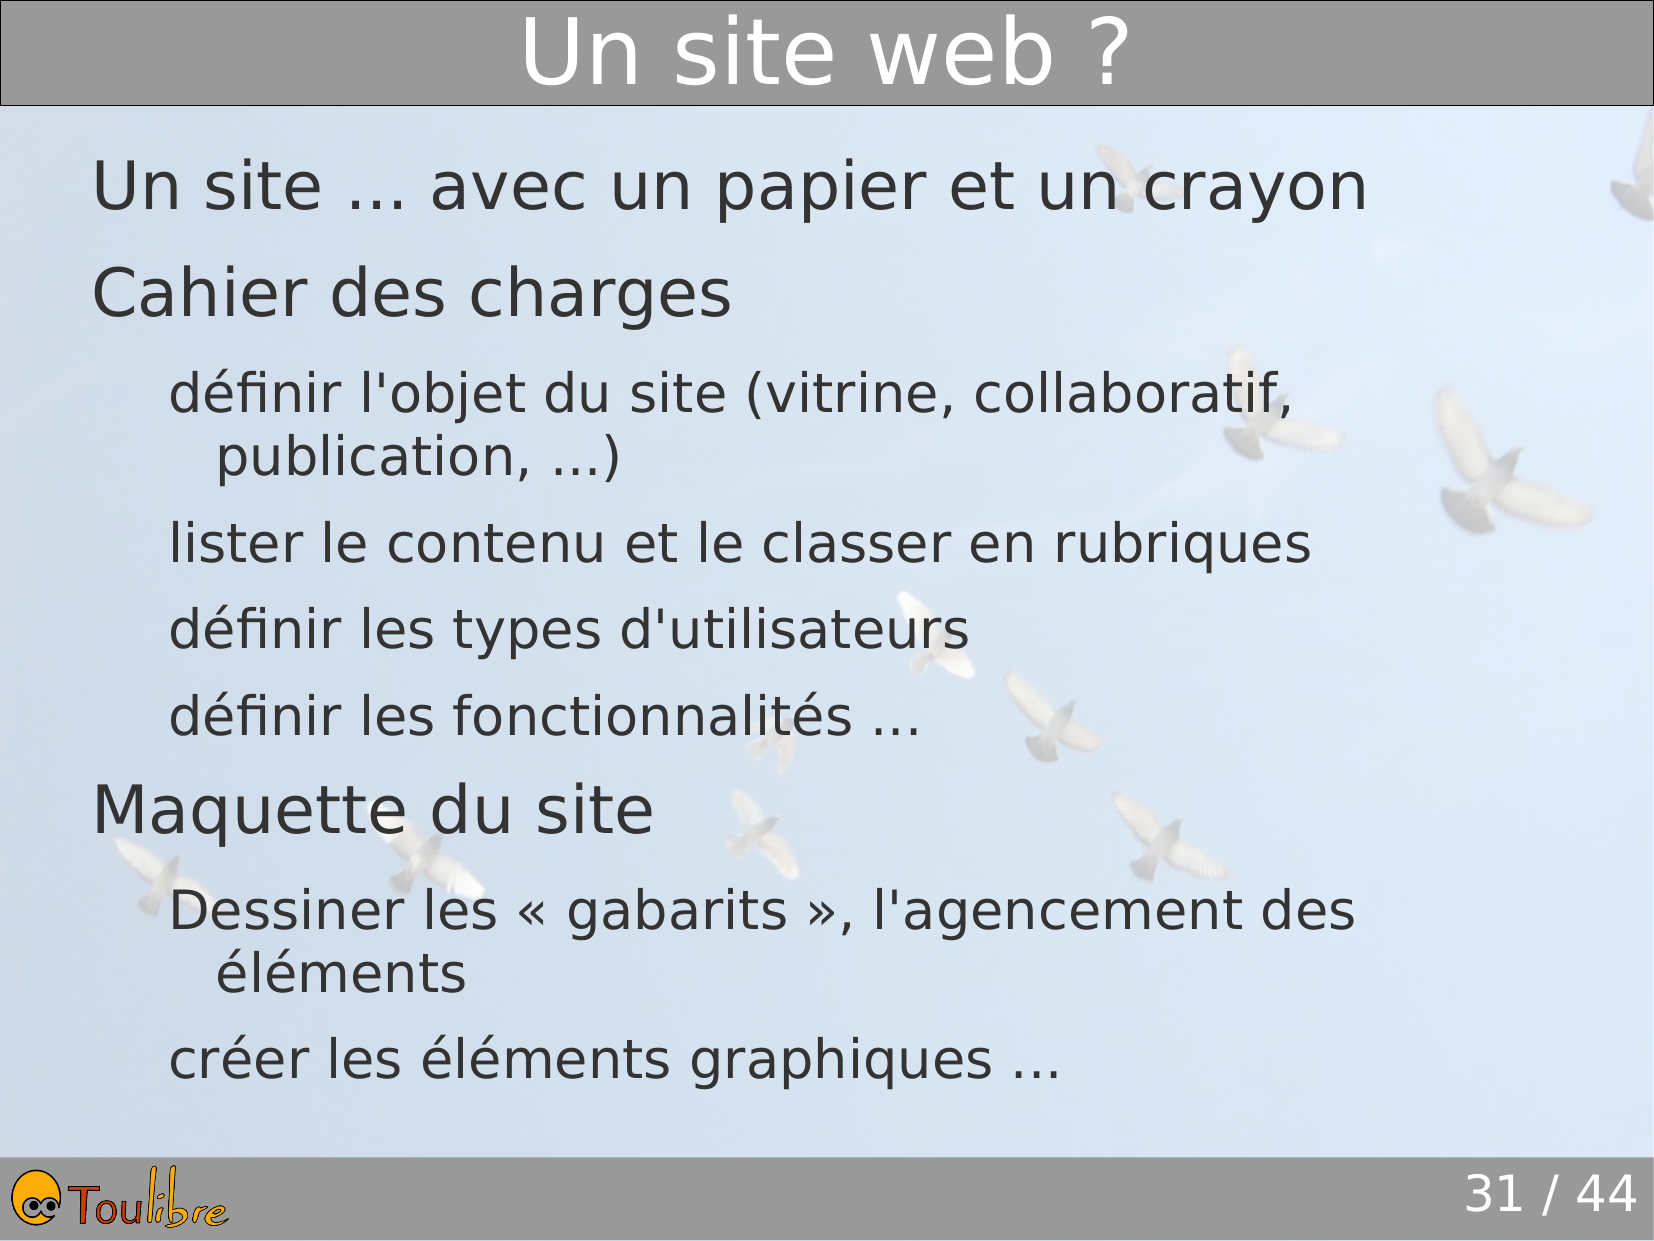

# Un site web ?
Un site ... avec un papier et un crayon
Cahier des charges
définir l'objet du site (vitrine, collaboratif, publication, ...)
lister le contenu et le classer en rubriques
définir les types d'utilisateurs
définir les fonctionnalités ...
Maquette du site
Dessiner les « gabarits », l'agencement des éléments
créer les éléments graphiques ...